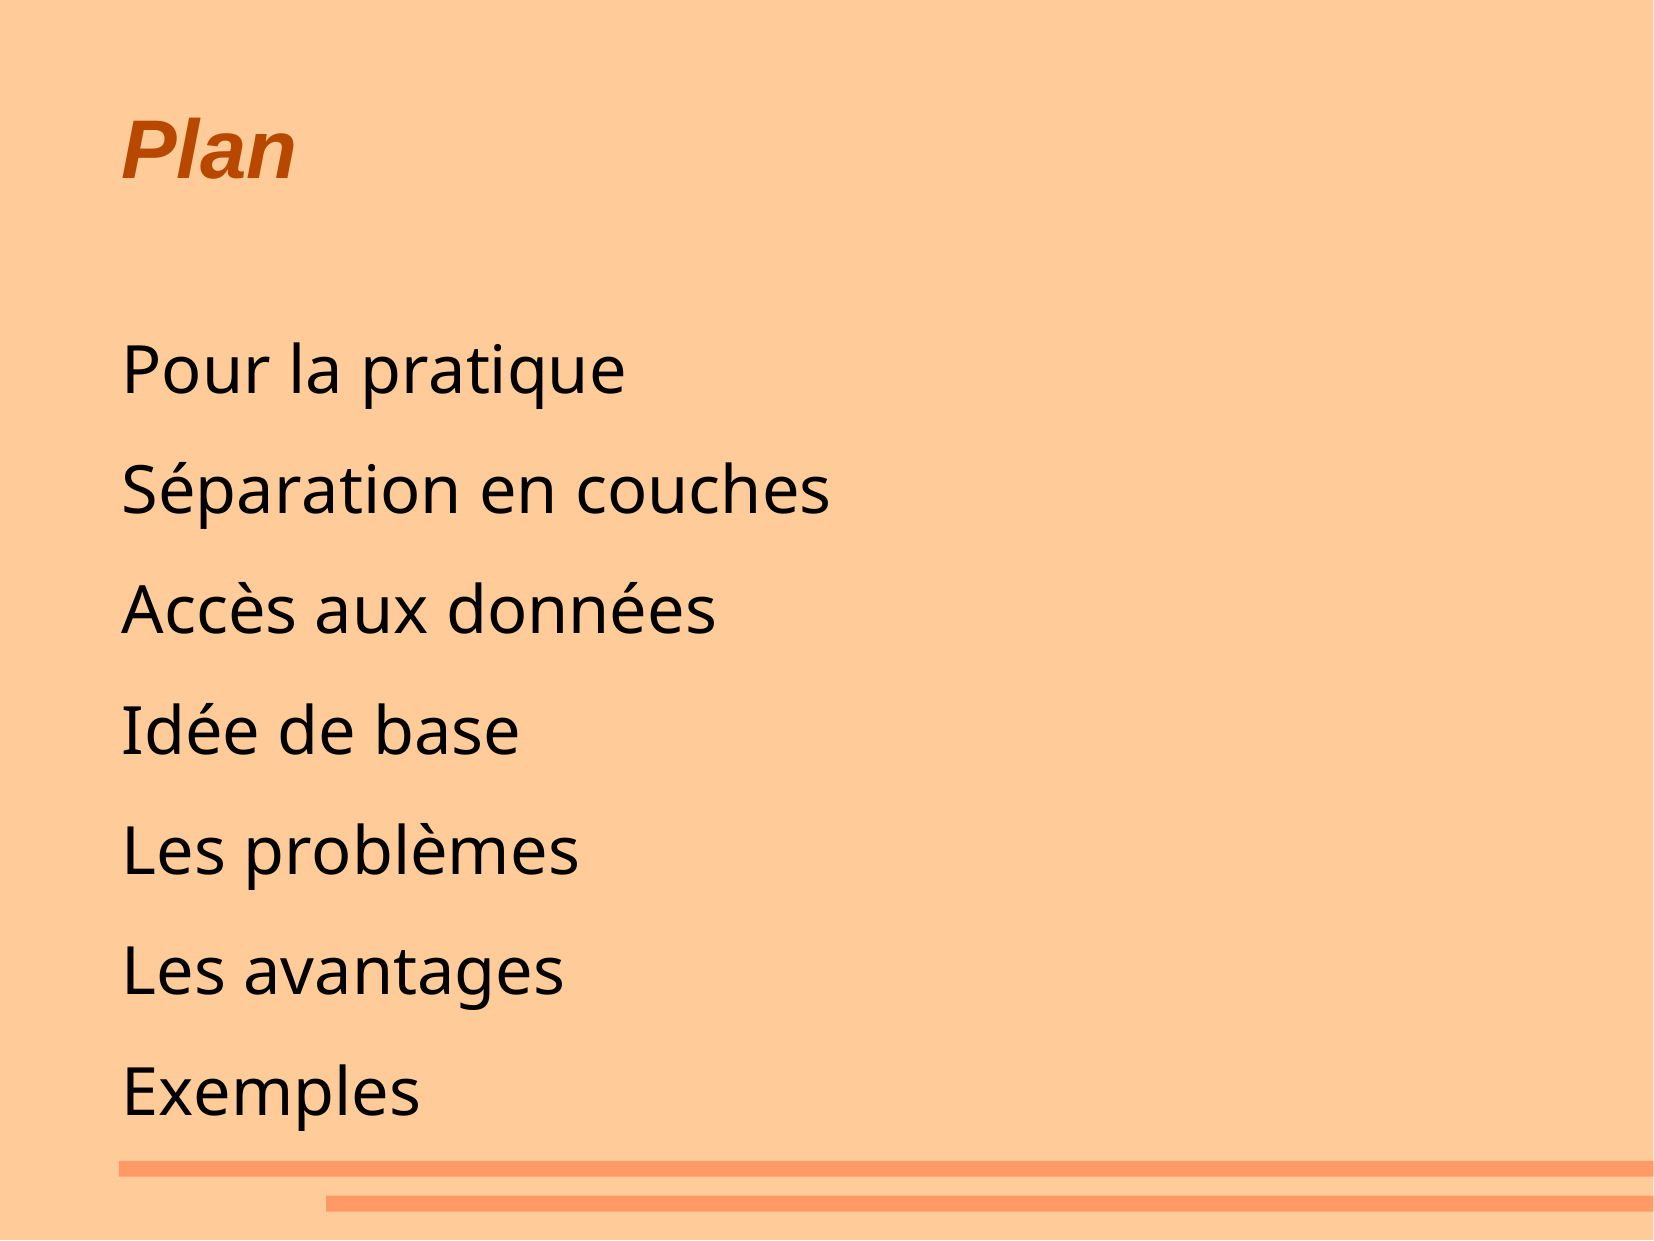

# Plan
Pour la pratique
Séparation en couches
Accès aux données
Idée de base
Les problèmes
Les avantages
Exemples